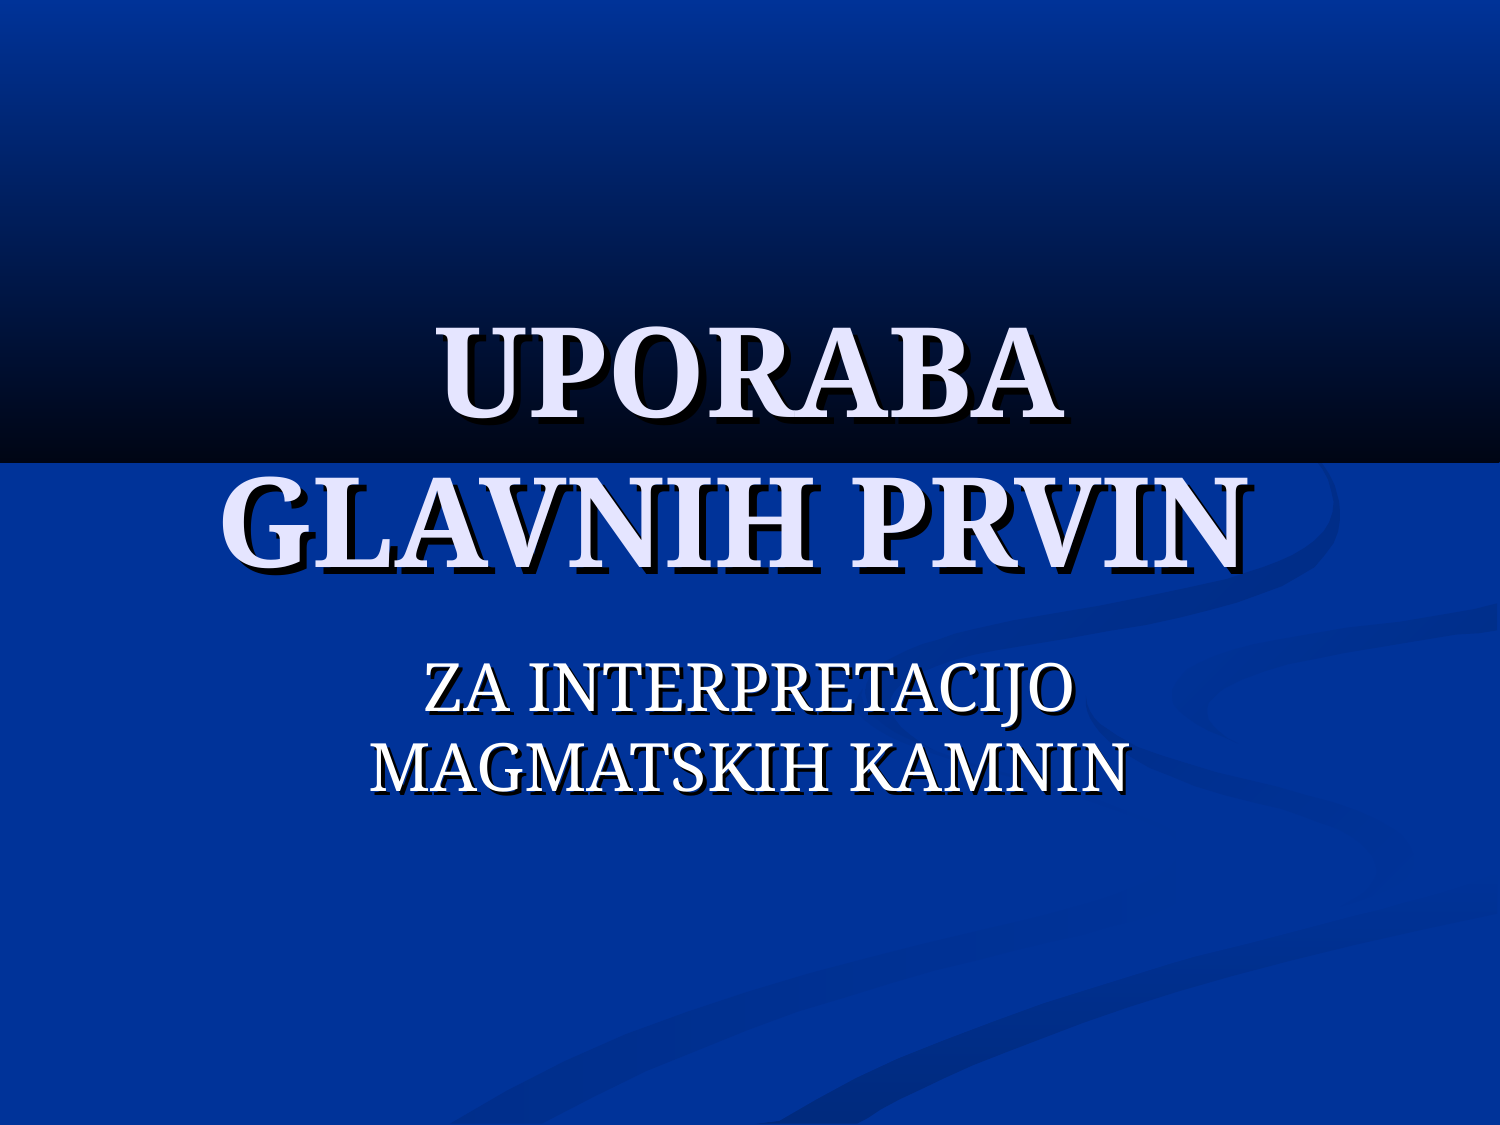

# UPORABA GLAVNIH PRVIN
ZA INTERPRETACIJO MAGMATSKIH KAMNIN